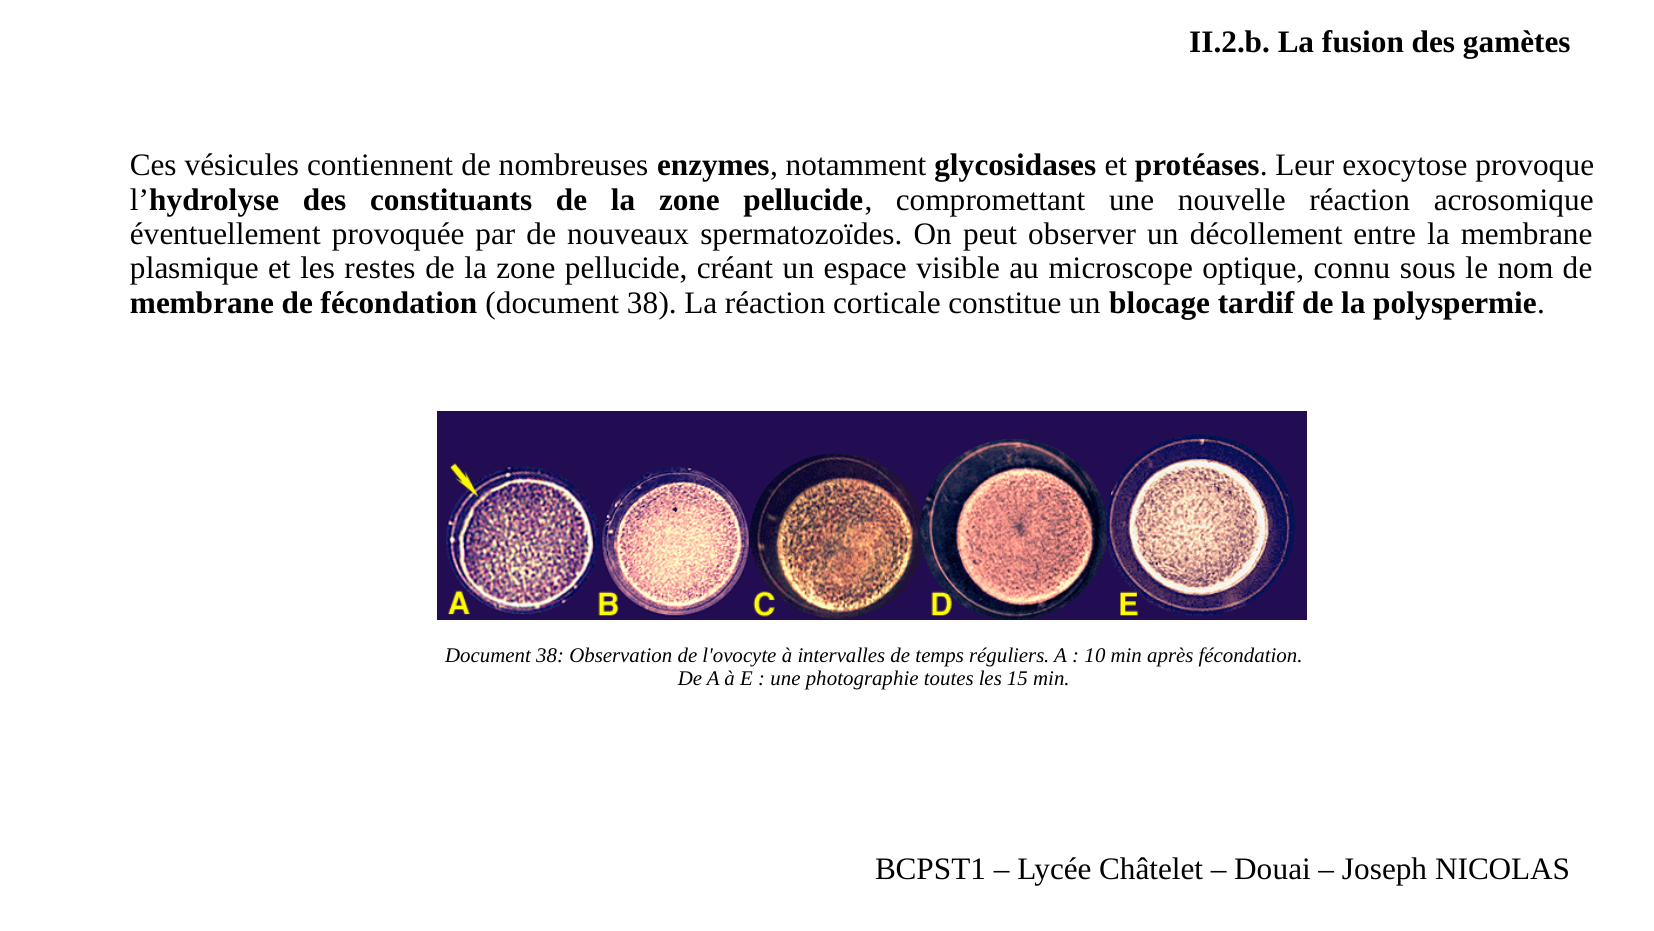

II.2.b. La fusion des gamètes
Ces vésicules contiennent de nombreuses enzymes, notamment glycosidases et protéases. Leur exocytose provoque l’hydrolyse des constituants de la zone pellucide, compromettant une nouvelle réaction acrosomique éventuellement provoquée par de nouveaux spermatozoïdes. On peut observer un décollement entre la membrane plasmique et les restes de la zone pellucide, créant un espace visible au microscope optique, connu sous le nom de membrane de fécondation (document 38). La réaction corticale constitue un blocage tardif de la polyspermie.
Document 38: Observation de l'ovocyte à intervalles de temps réguliers. A : 10 min après fécondation. De A à E : une photographie toutes les 15 min.
BCPST1 – Lycée Châtelet – Douai – Joseph NICOLAS